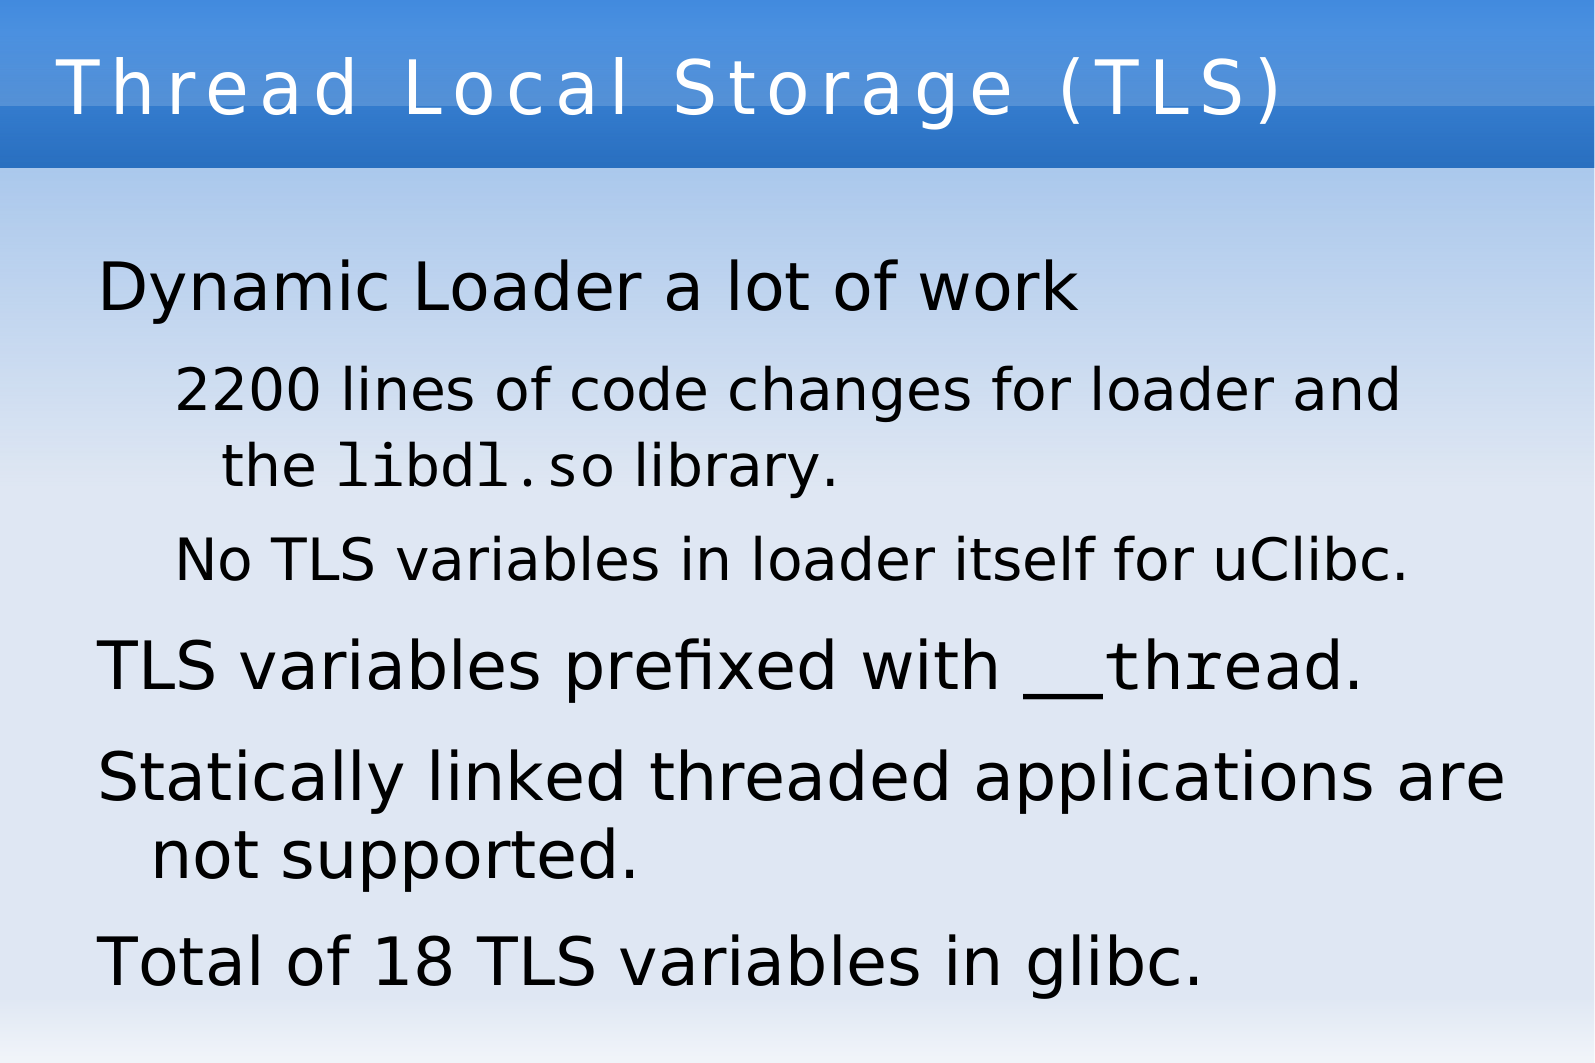

# Thread Local Storage (TLS)
Dynamic Loader a lot of work
2200 lines of code changes for loader and the libdl.so library.
No TLS variables in loader itself for uClibc.
TLS variables prefixed with __thread.
Statically linked threaded applications are not supported.
Total of 18 TLS variables in glibc.